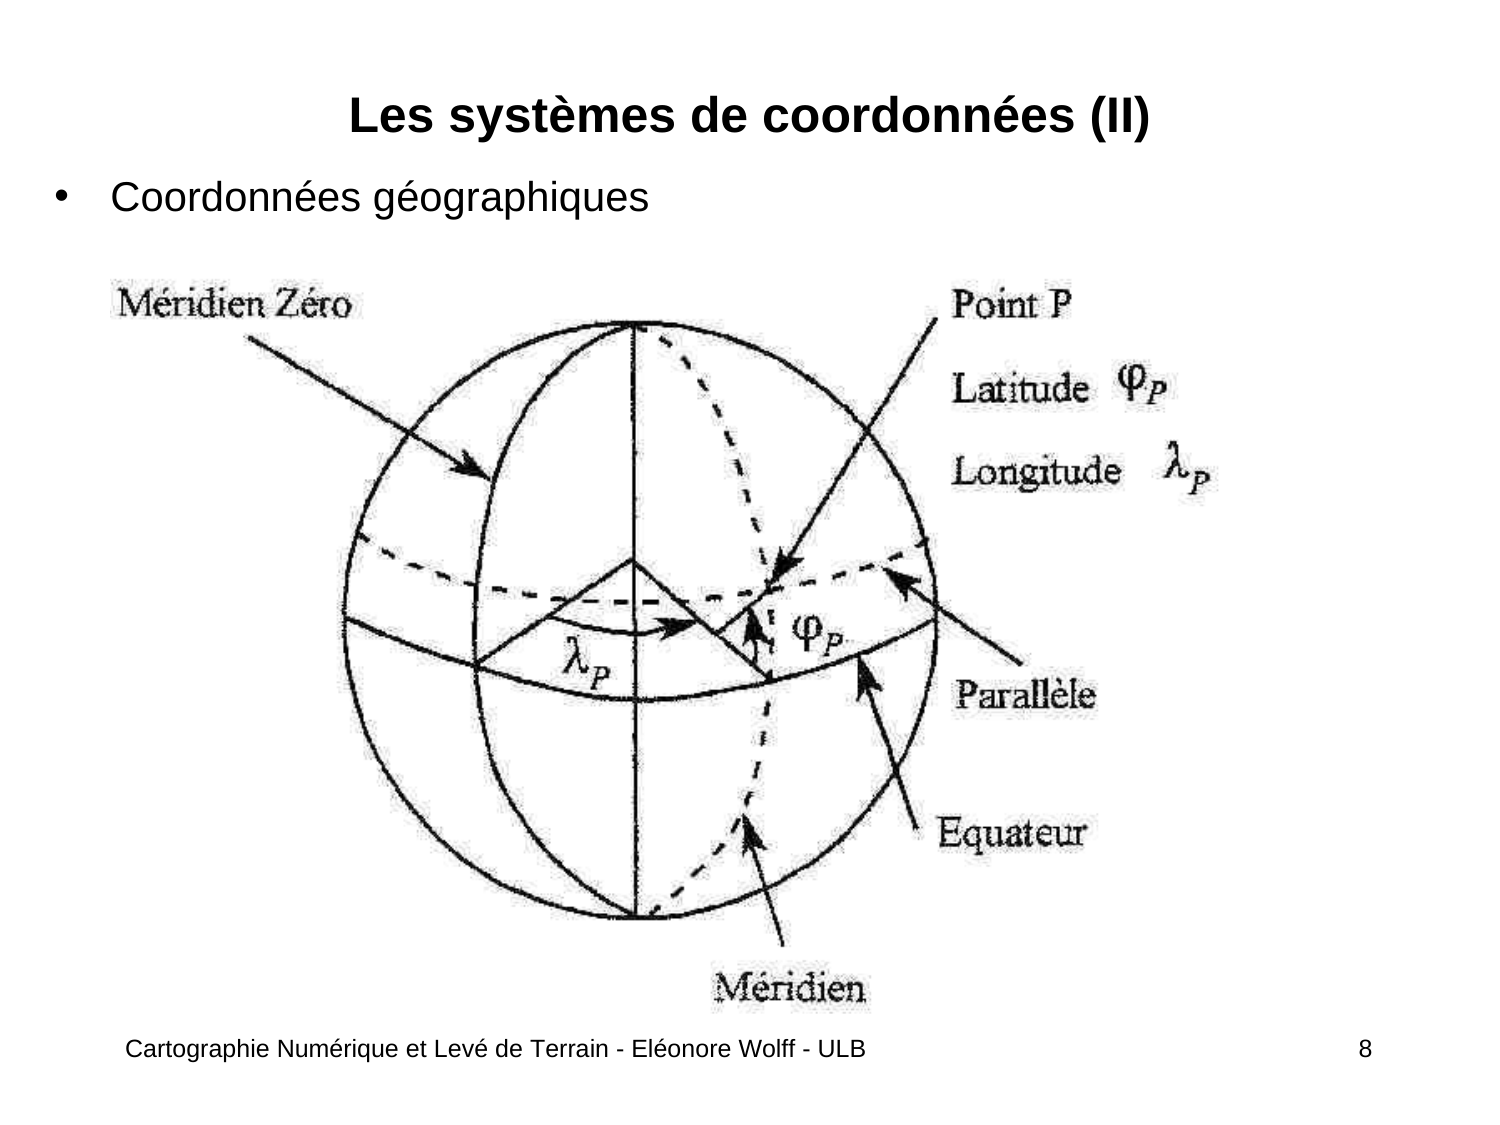

# Les systèmes de coordonnées (II)‏
Coordonnées géographiques
Cartographie Numérique et Levé de Terrain - Eléonore Wolff - ULB